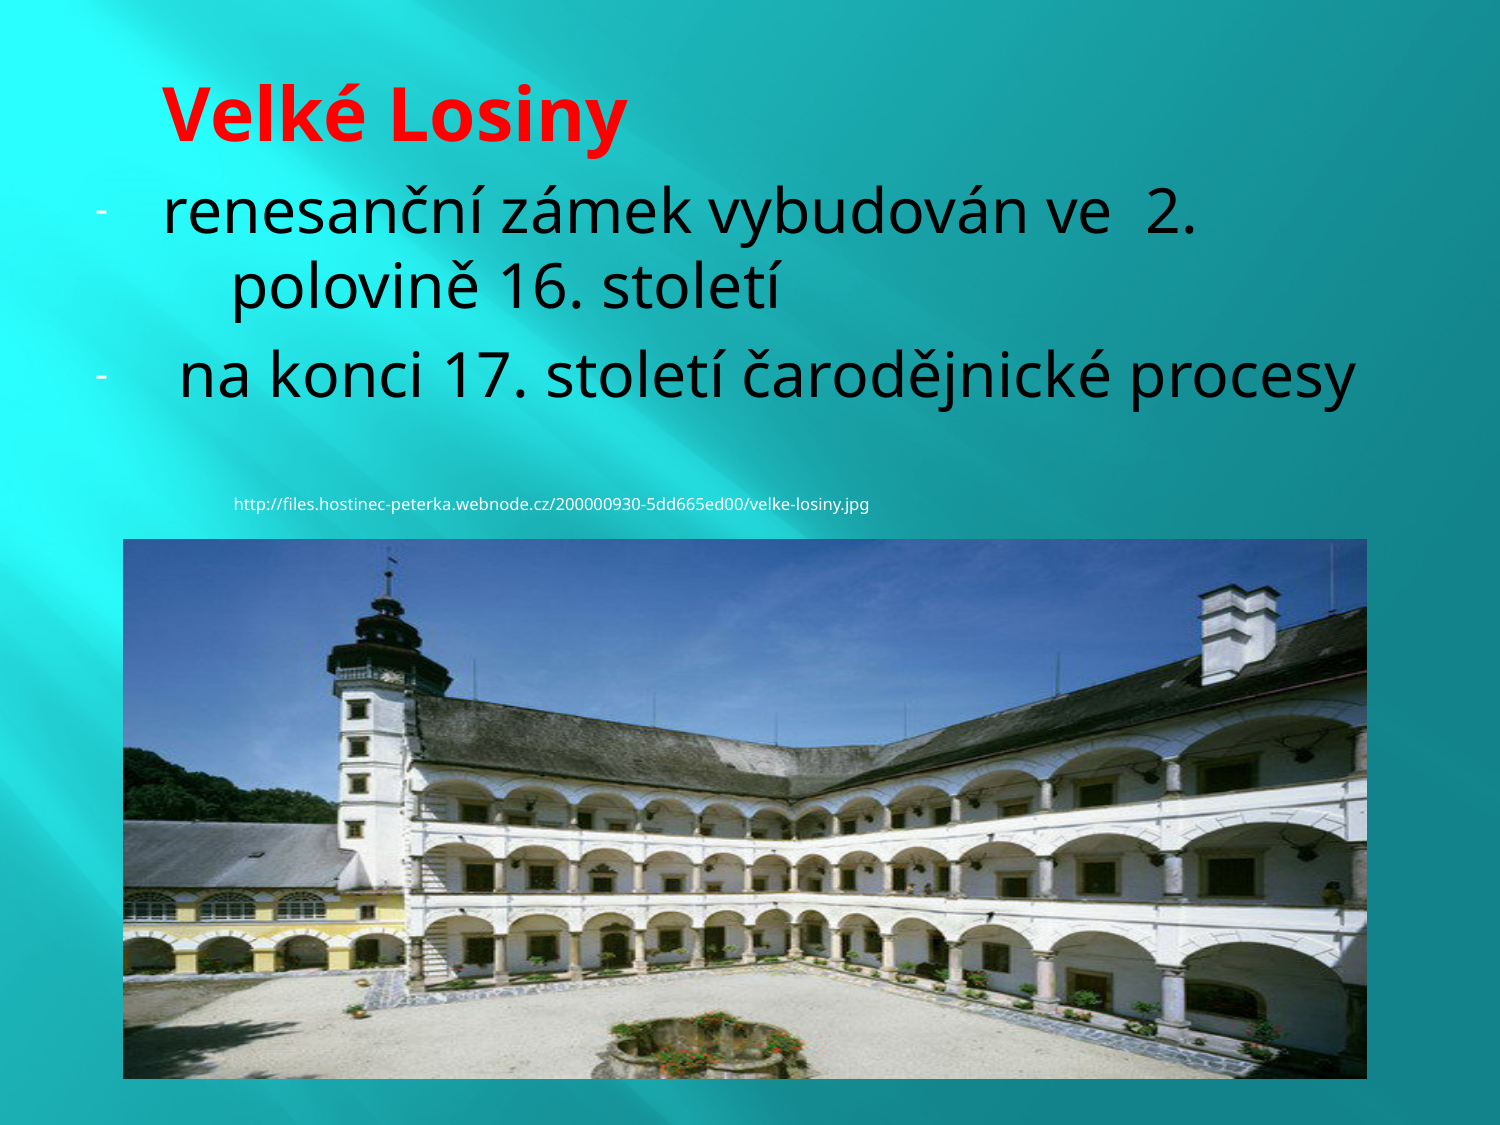

# Velké Losiny
renesanční zámek vybudován ve 2. polovině 16. století
 na konci 17. století čarodějnické procesy
http://files.hostinec-peterka.webnode.cz/200000930-5dd665ed00/velke-losiny.jpg